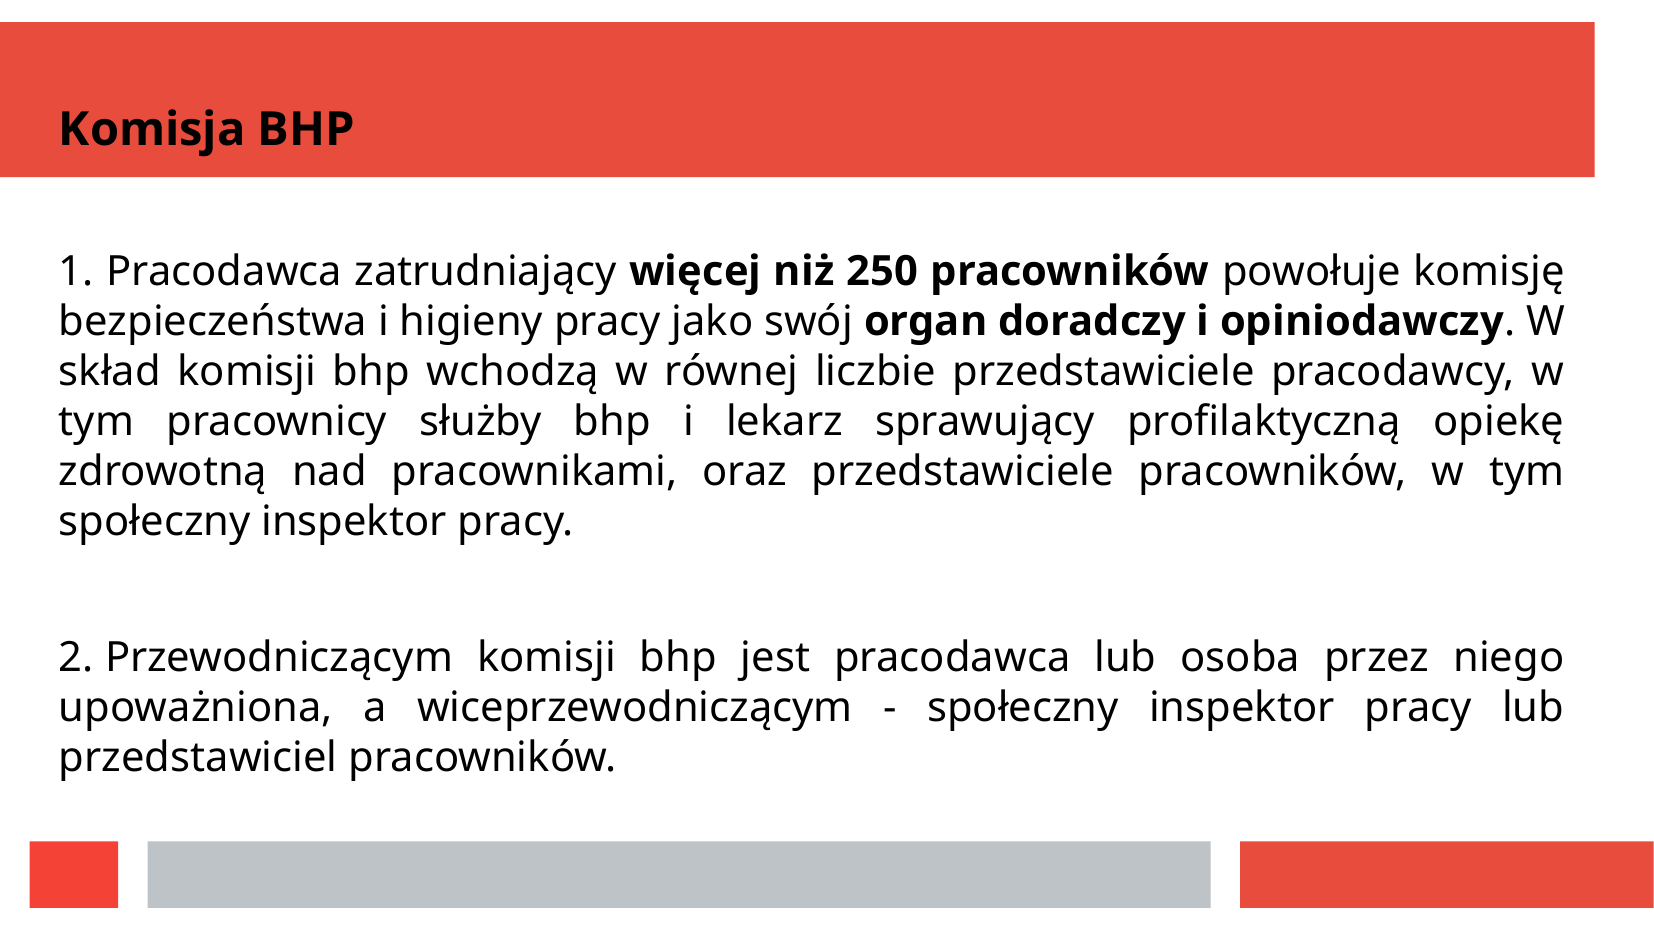

# Komisja BHP
1. Pracodawca zatrudniający więcej niż 250 pracowników powołuje komisję bezpieczeństwa i higieny pracy jako swój organ doradczy i opiniodawczy. W skład komisji bhp wchodzą w równej liczbie przedstawiciele pracodawcy, w tym pracownicy służby bhp i lekarz sprawujący profilaktyczną opiekę zdrowotną nad pracownikami, oraz przedstawiciele pracowników, w tym społeczny inspektor pracy.
2. Przewodniczącym komisji bhp jest pracodawca lub osoba przez niego upoważniona, a wiceprzewodniczącym - społeczny inspektor pracy lub przedstawiciel pracowników.